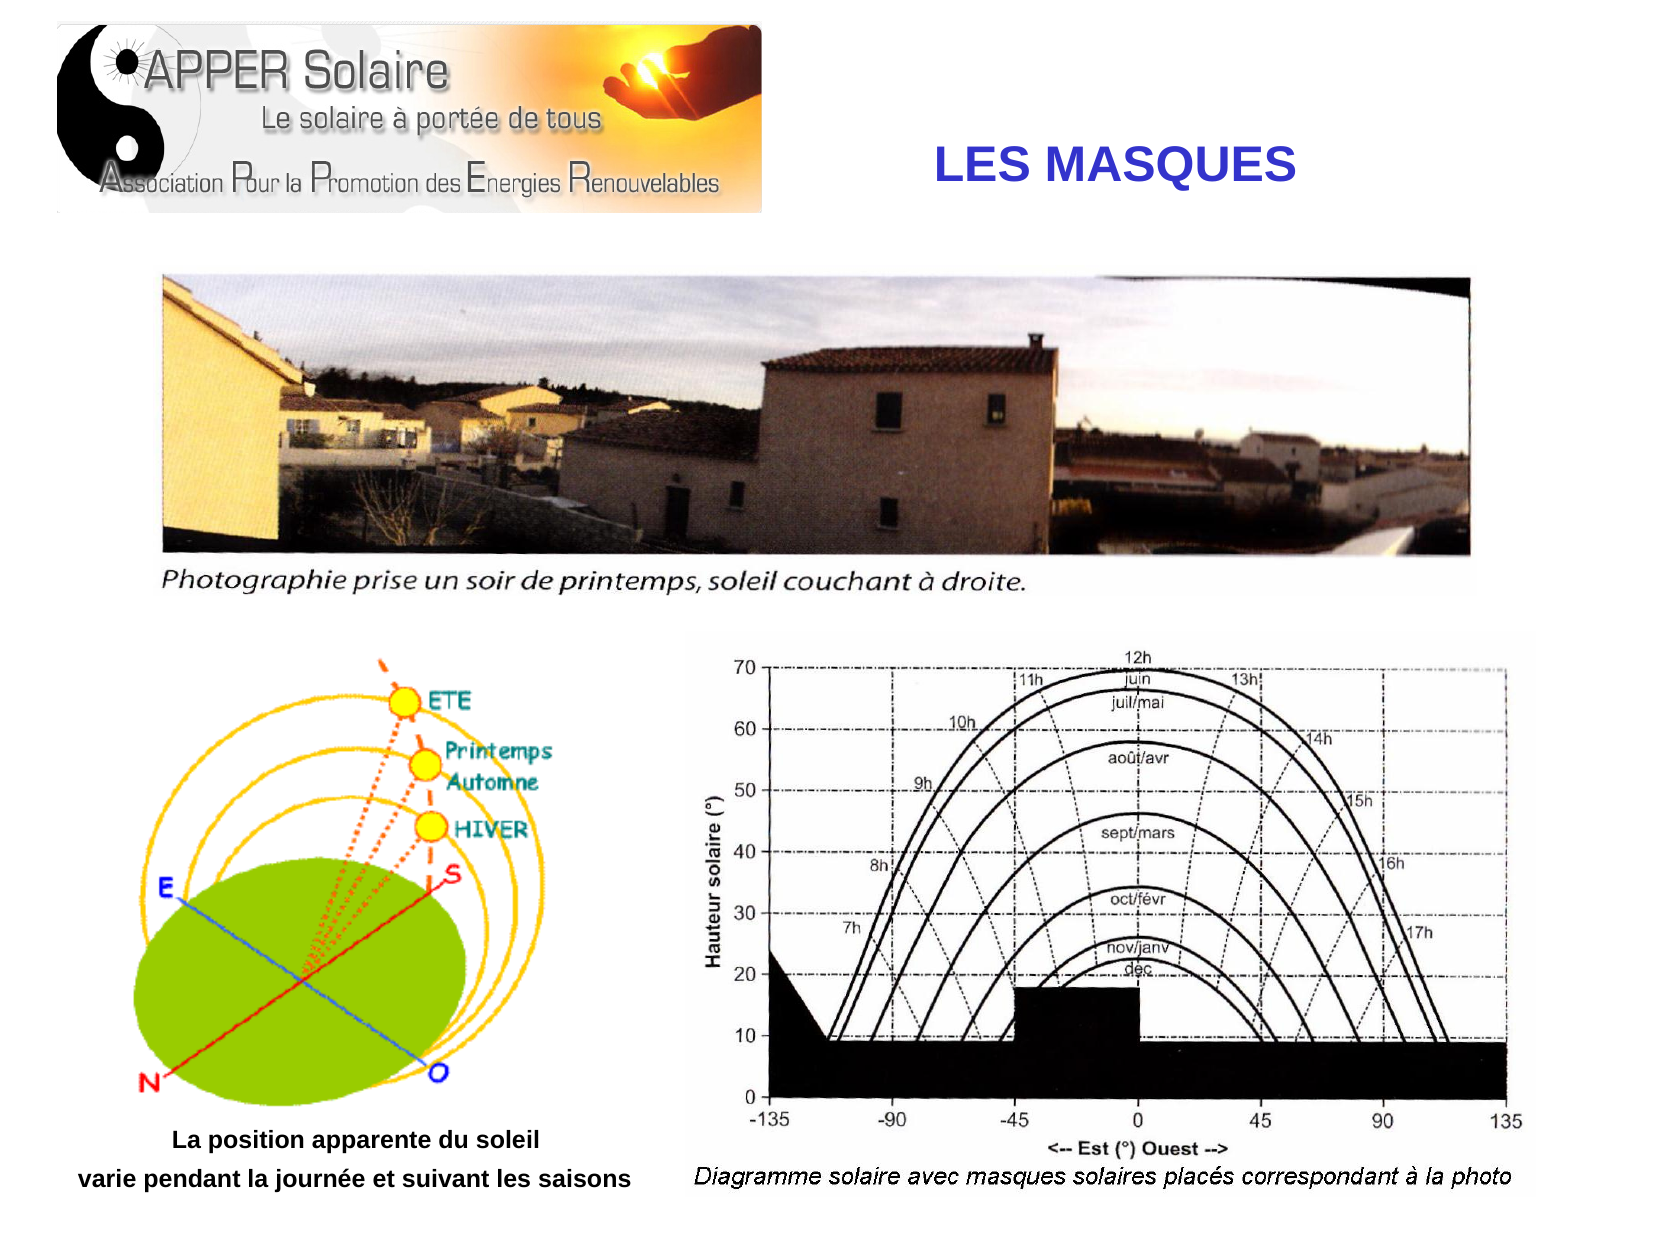

LES MASQUES
La position apparente du soleil
varie pendant la journée et suivant les saisons